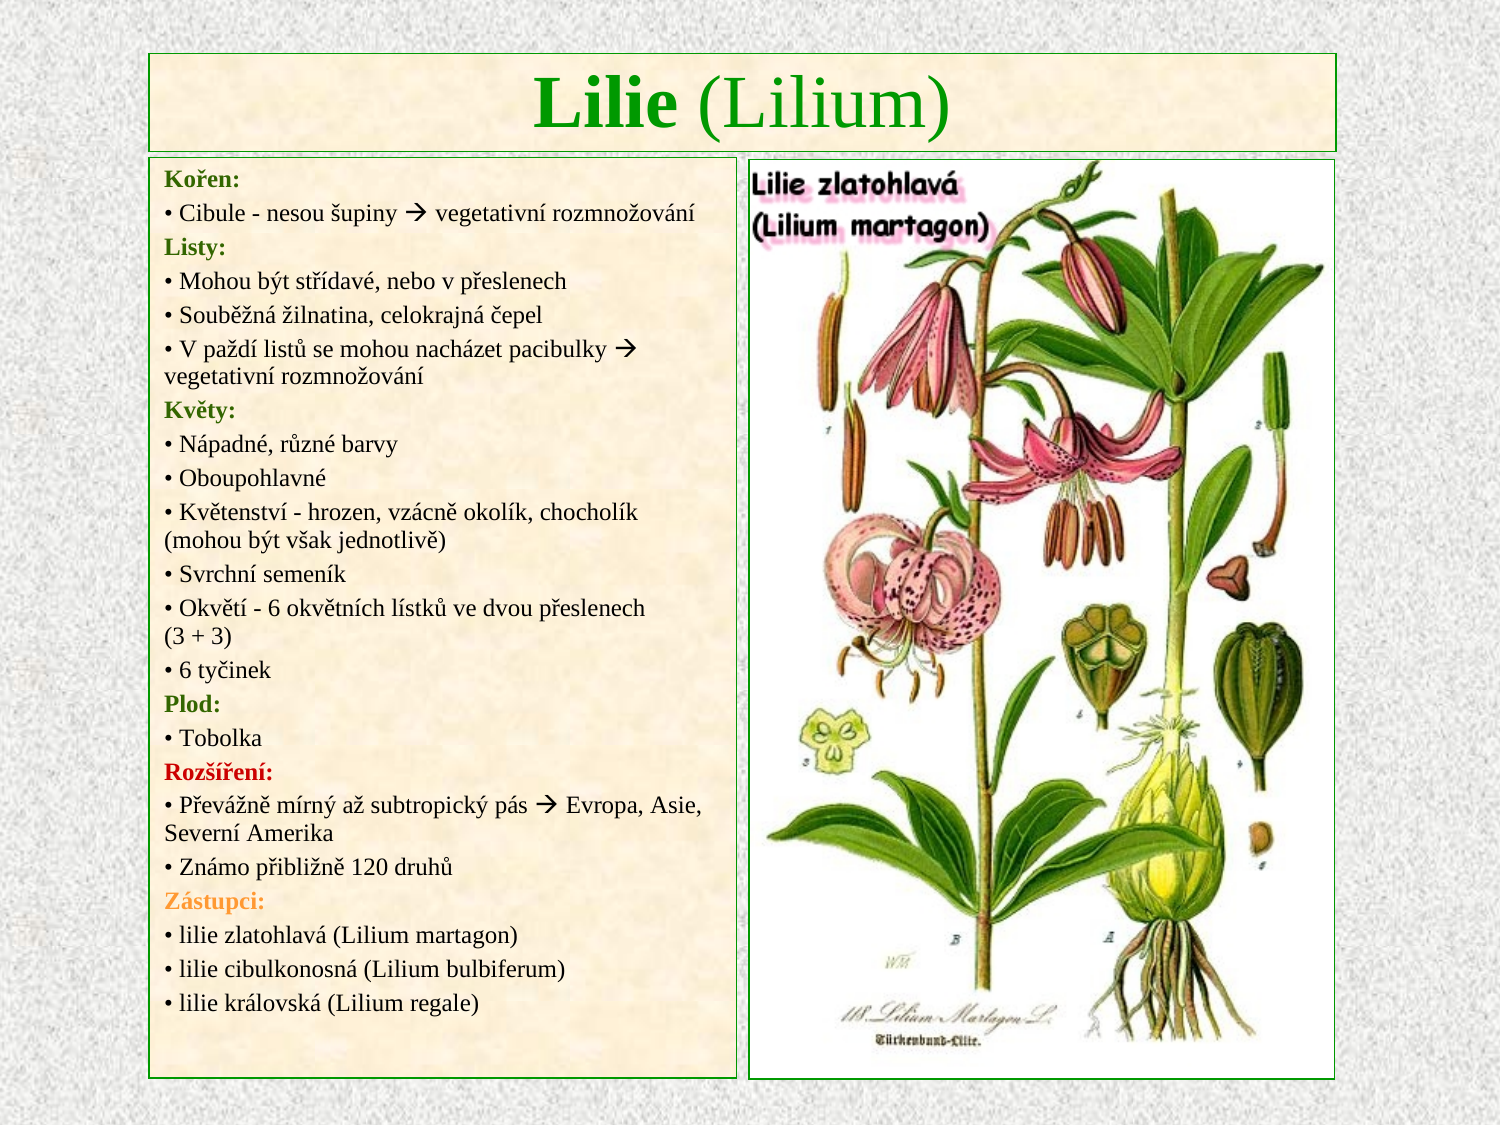

# Lilie (Lilium)
Kořen:
 Cibule - nesou šupiny  vegetativní rozmnožování
Listy:
 Mohou být střídavé, nebo v přeslenech
 Souběžná žilnatina, celokrajná čepel
 V paždí listů se mohou nacházet pacibulky  vegetativní rozmnožování
Květy:
 Nápadné, různé barvy
 Oboupohlavné
 Květenství - hrozen, vzácně okolík, chocholík (mohou být však jednotlivě)
 Svrchní semeník
 Okvětí - 6 okvětních lístků ve dvou přeslenech
(3 + 3)
 6 tyčinek
Plod:
 Tobolka
Rozšíření:
 Převážně mírný až subtropický pás  Evropa, Asie, Severní Amerika
 Známo přibližně 120 druhů
Zástupci:
 lilie zlatohlavá (Lilium martagon)
 lilie cibulkonosná (Lilium bulbiferum)
 lilie královská (Lilium regale)